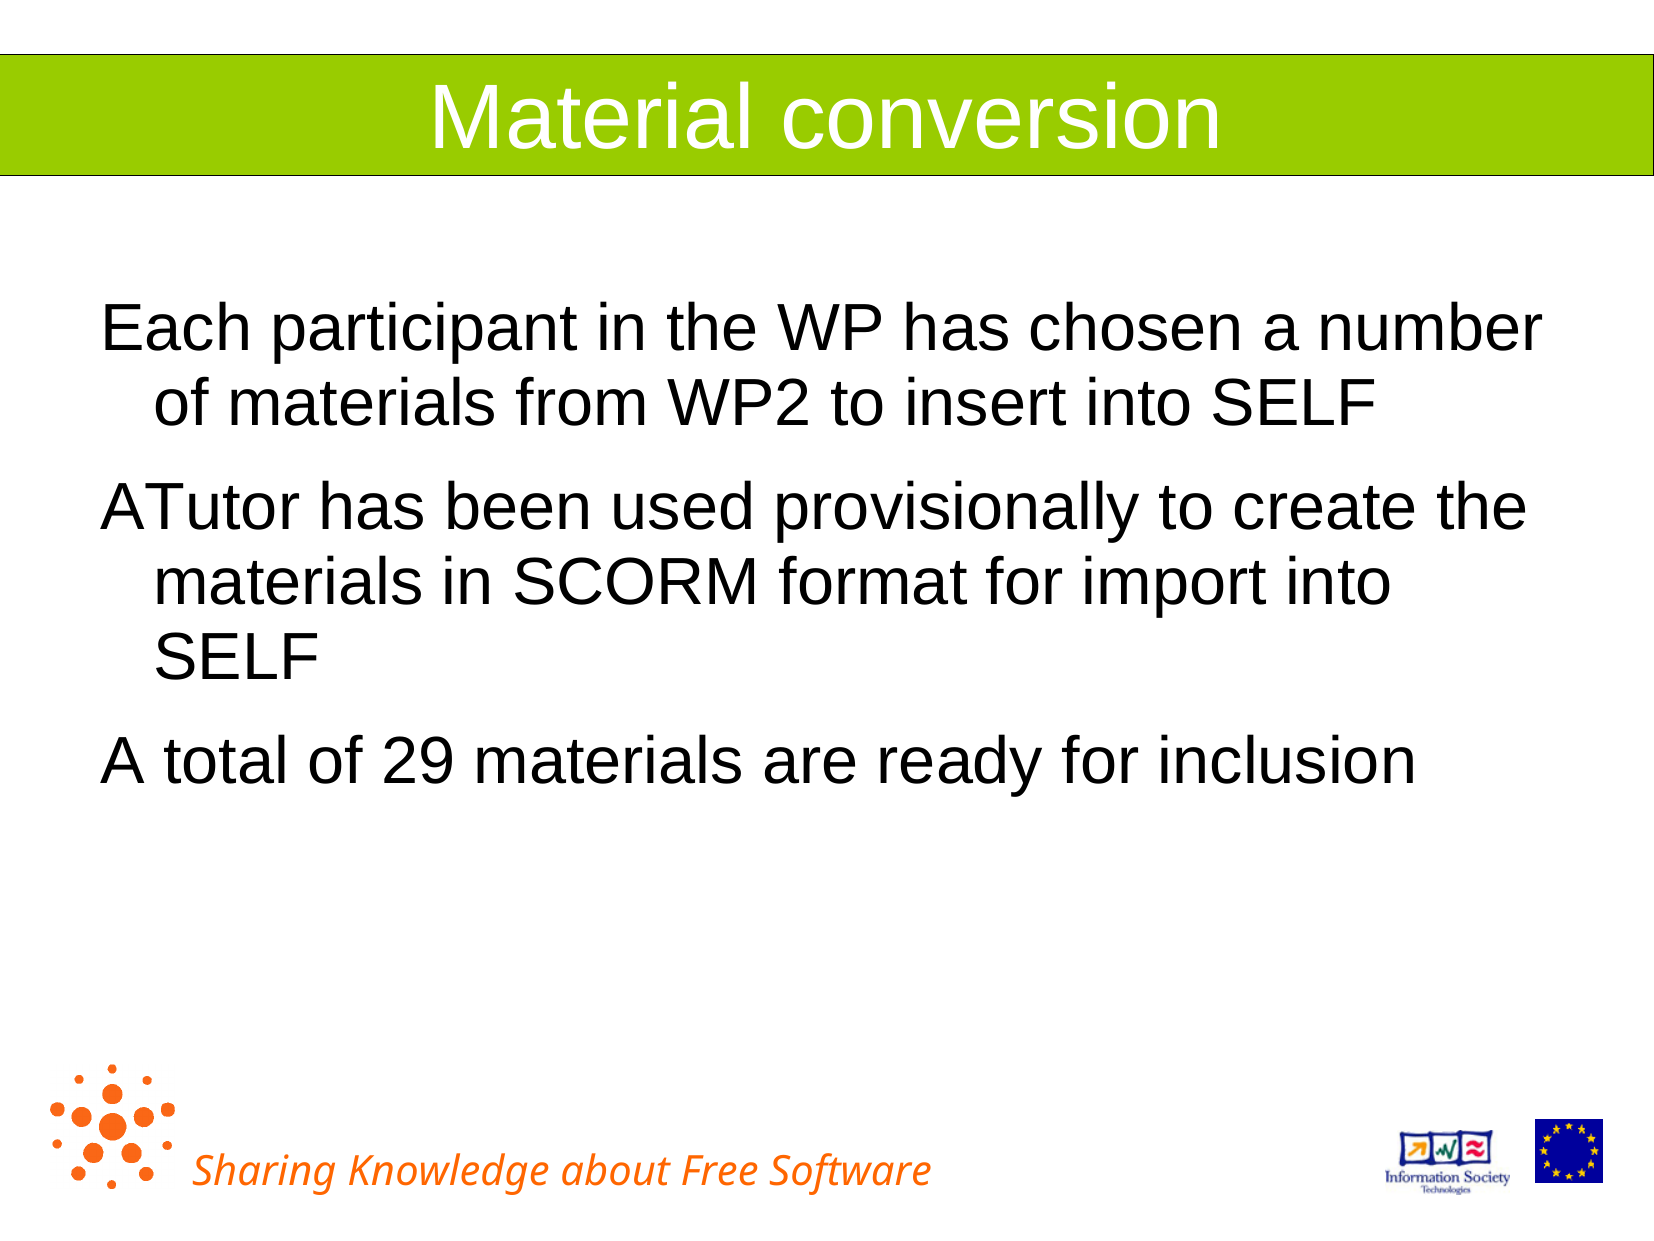

# Material conversion
Each participant in the WP has chosen a number of materials from WP2 to insert into SELF
ATutor has been used provisionally to create the materials in SCORM format for import into SELF
A total of 29 materials are ready for inclusion